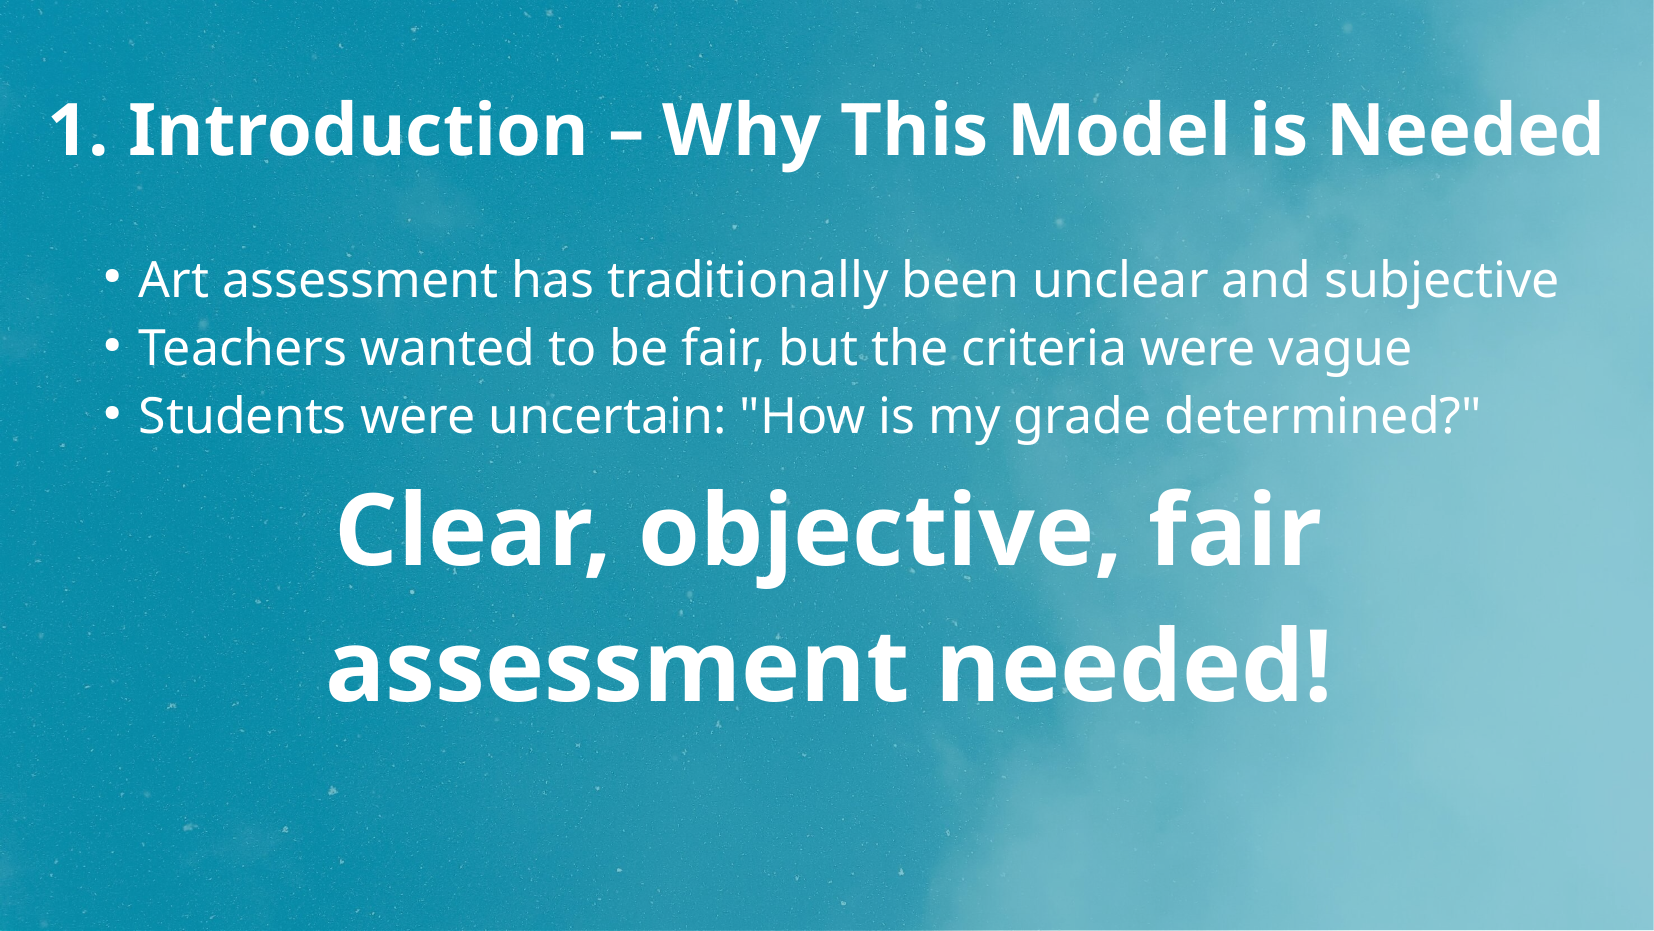

# 1. Introduction – Why This Model is Needed
Art assessment has traditionally been unclear and subjective
Teachers wanted to be fair, but the criteria were vague
Students were uncertain: "How is my grade determined?"
Clear, objective, fair
assessment needed!